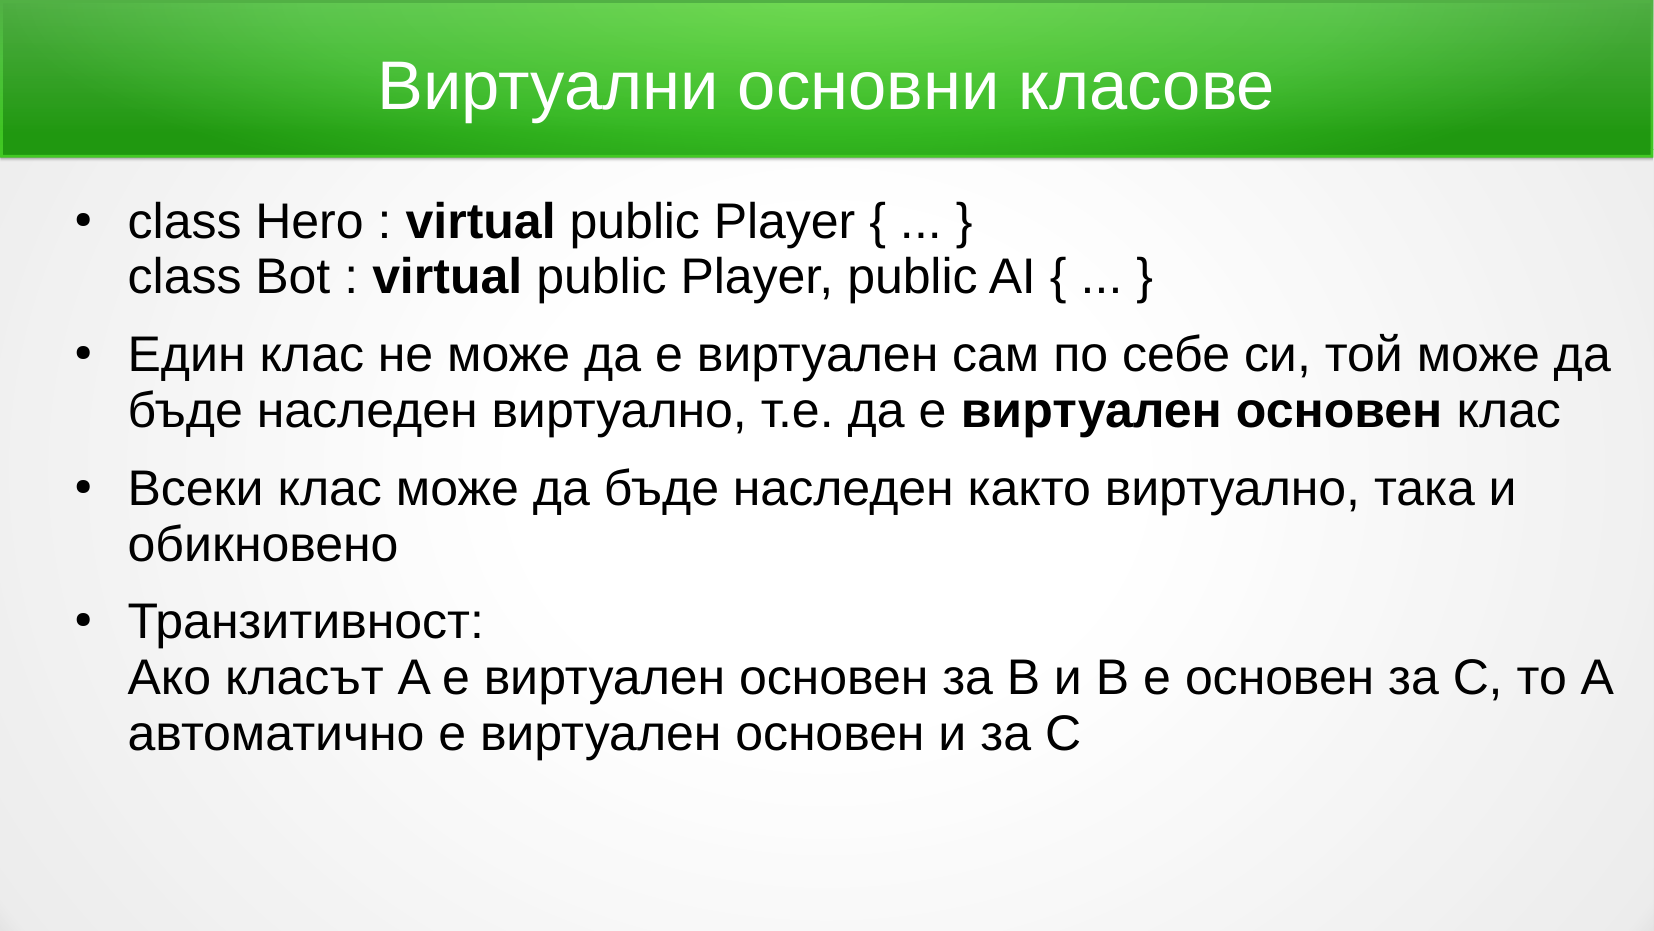

# Виртуални основни класове
class Hero : virtual public Player { ... }
class Bot : virtual public Player, public AI { ... }
Един клас не може да е виртуален сам по себе си, той може да бъде наследен виртуално, т.е. да е виртуален основен клас
Всеки клас може да бъде наследен както виртуално, така и обикновено
Транзитивност:
Ако класът A е виртуален основен за B и B е основен за C, то A автоматично е виртуален основен и за C